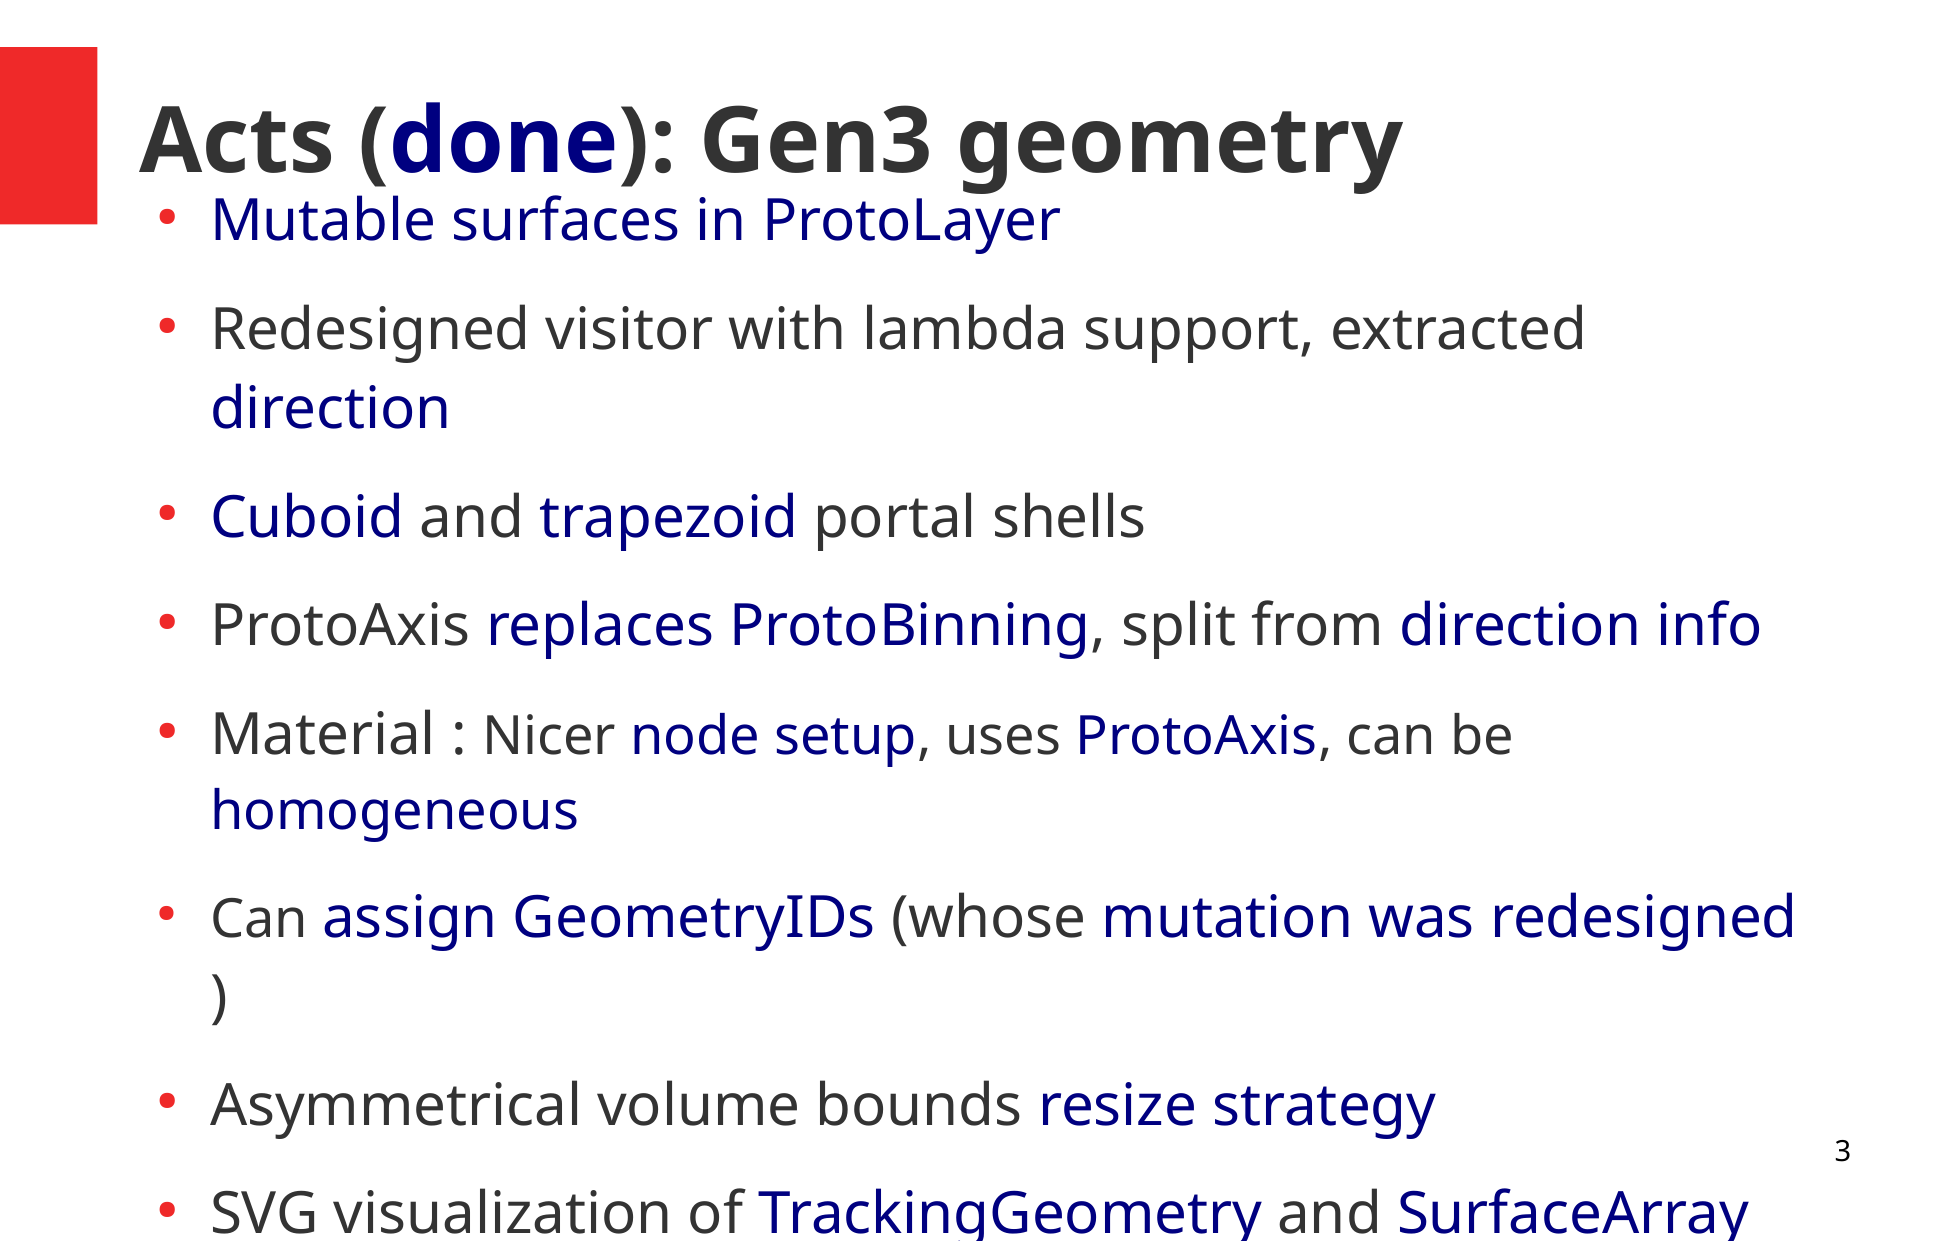

# Acts (done): Gen3 geometry
Mutable surfaces in ProtoLayer
Redesigned visitor with lambda support, extracted direction
Cuboid and trapezoid portal shells
ProtoAxis replaces ProtoBinning, split from direction info
Material : Nicer node setup, uses ProtoAxis, can be homogeneous
Can assign GeometryIDs (whose mutation was redesigned)
Asymmetrical volume bounds resize strategy
SVG visualization of TrackingGeometry and SurfaceArray
3